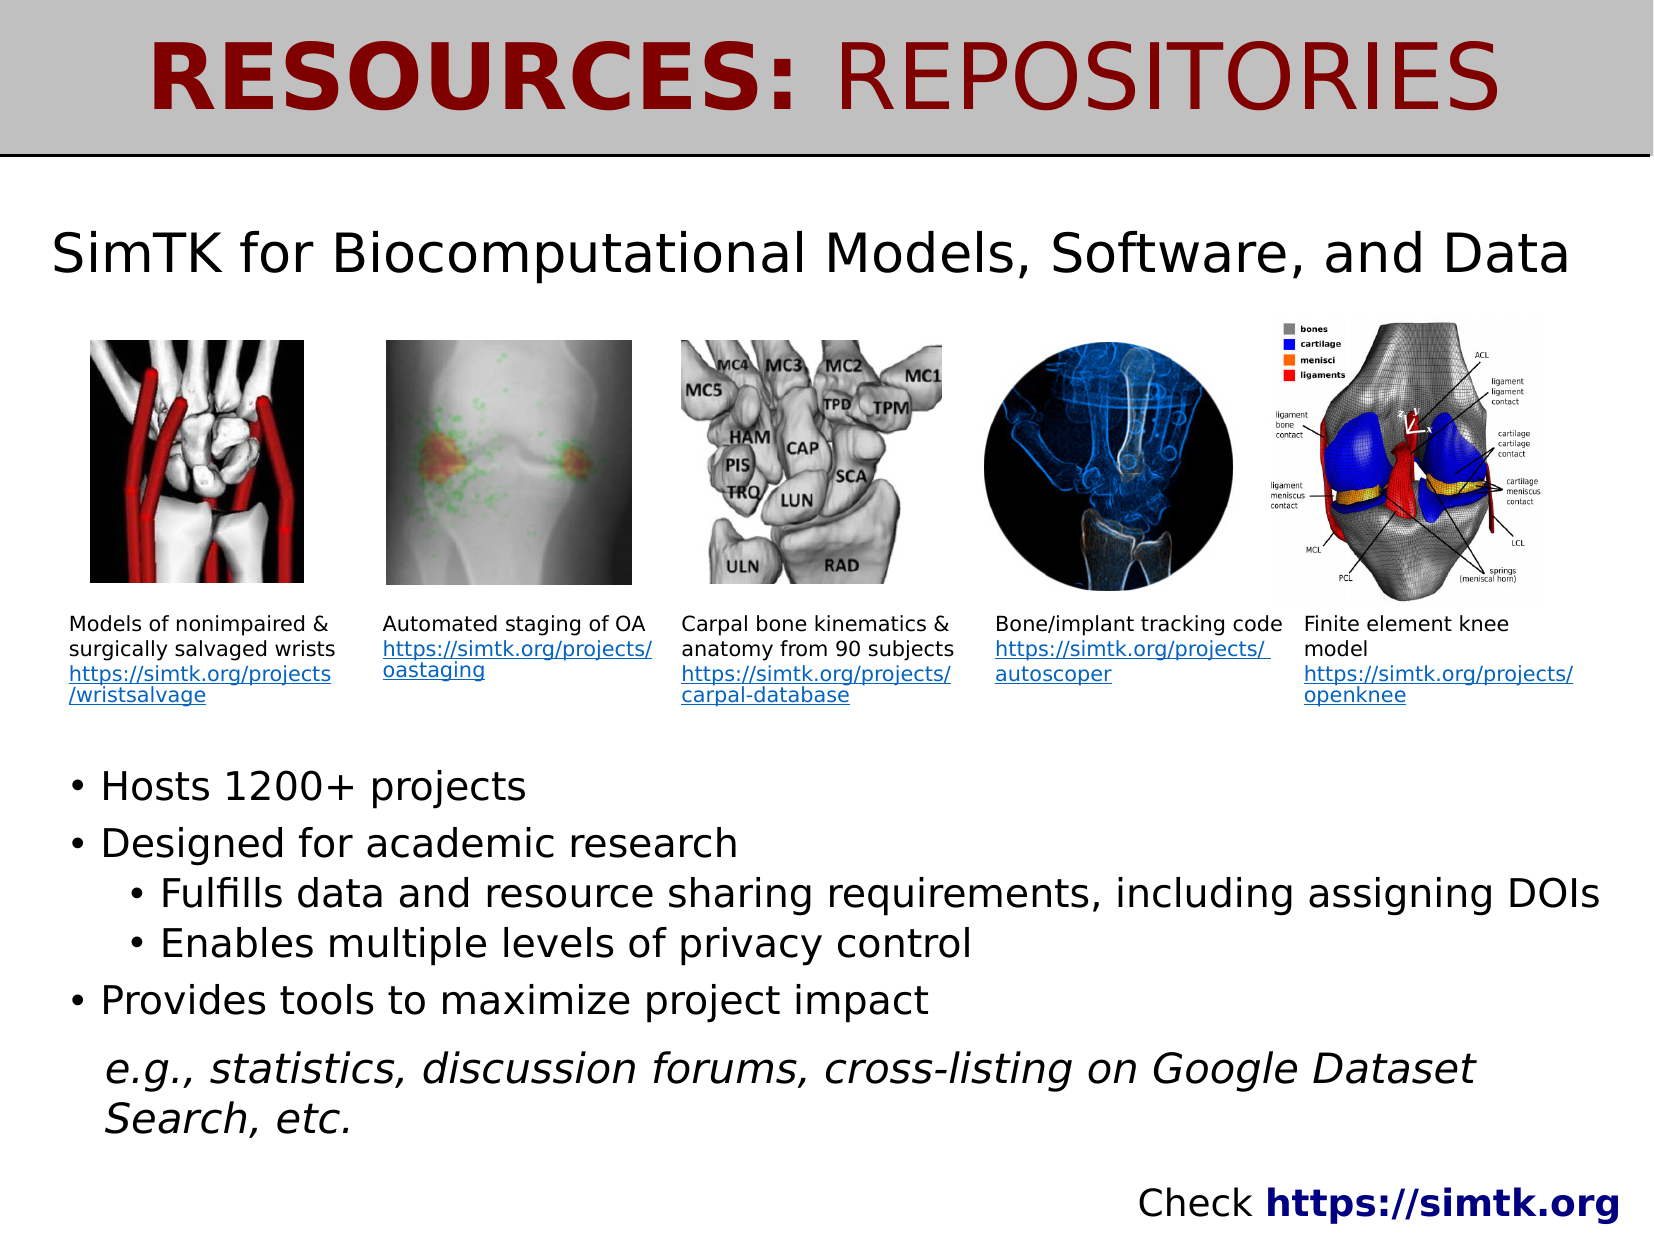

RESOURCES: REPOSITORIES
# SimTK for Biocomputational Models, Software, and Data
Models of nonimpaired & surgically salvaged wrists
https://simtk.org/projects/wristsalvage
Automated staging of OA https://simtk.org/projects/oastaging
Carpal bone kinematics & anatomy from 90 subjects
https://simtk.org/projects/carpal-database
Bone/implant tracking code
https://simtk.org/projects/ autoscoper
Finite element knee model https://simtk.org/projects/openknee
Hosts 1200+ projects
Designed for academic research
Fulfills data and resource sharing requirements, including assigning DOIs
Enables multiple levels of privacy control
Provides tools to maximize project impact
e.g., statistics, discussion forums, cross-listing on Google Dataset Search, etc.
Check https://simtk.org